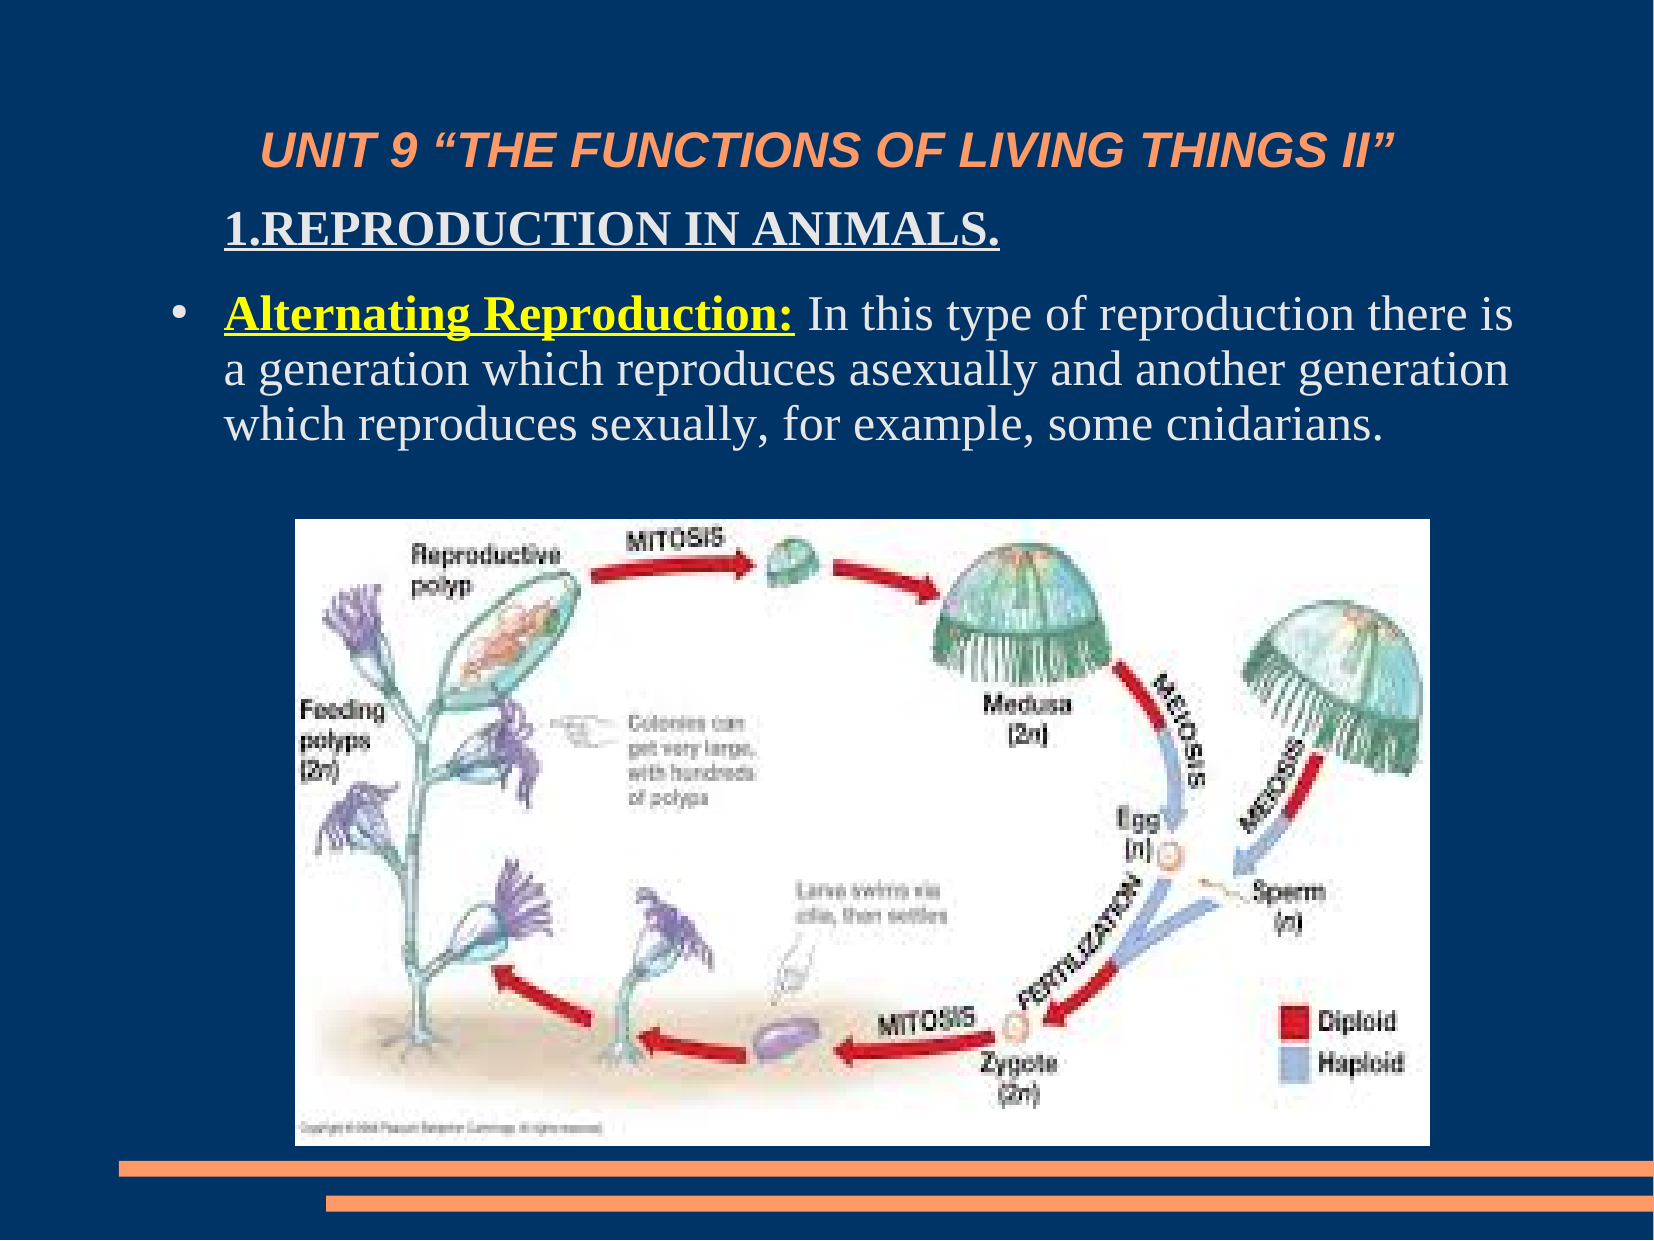

# UNIT 9 “THE FUNCTIONS OF LIVING THINGS II”
1.REPRODUCTION IN ANIMALS.
Alternating Reproduction: In this type of reproduction there is a generation which reproduces asexually and another generation which reproduces sexually, for example, some cnidarians.